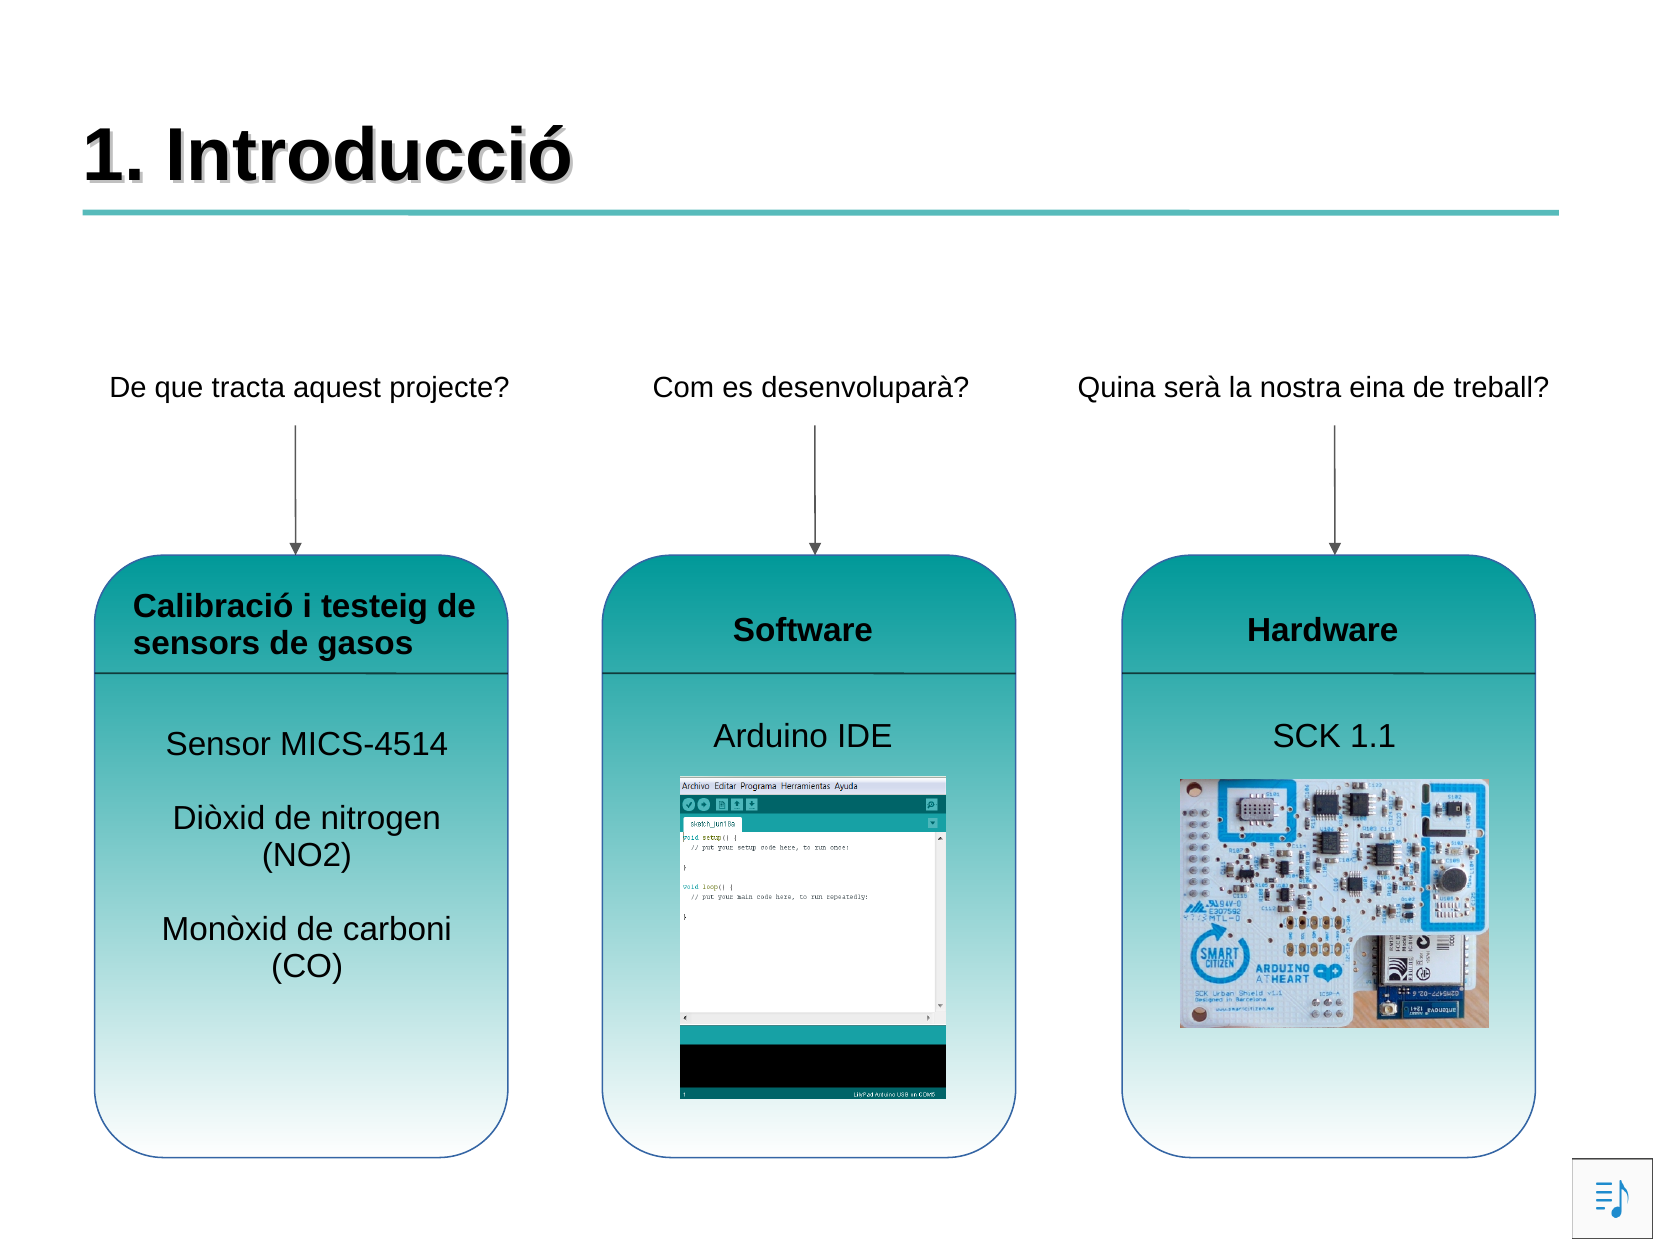

# 1. Introducció
De que tracta aquest projecte?
Com es desenvoluparà?
Quina serà la nostra eina de treball?
Calibració i testeig de sensors de gasos
Software
Hardware
Arduino IDE
SCK 1.1
Sensor MICS-4514
Diòxid de nitrogen (NO2)
Monòxid de carboni (CO)